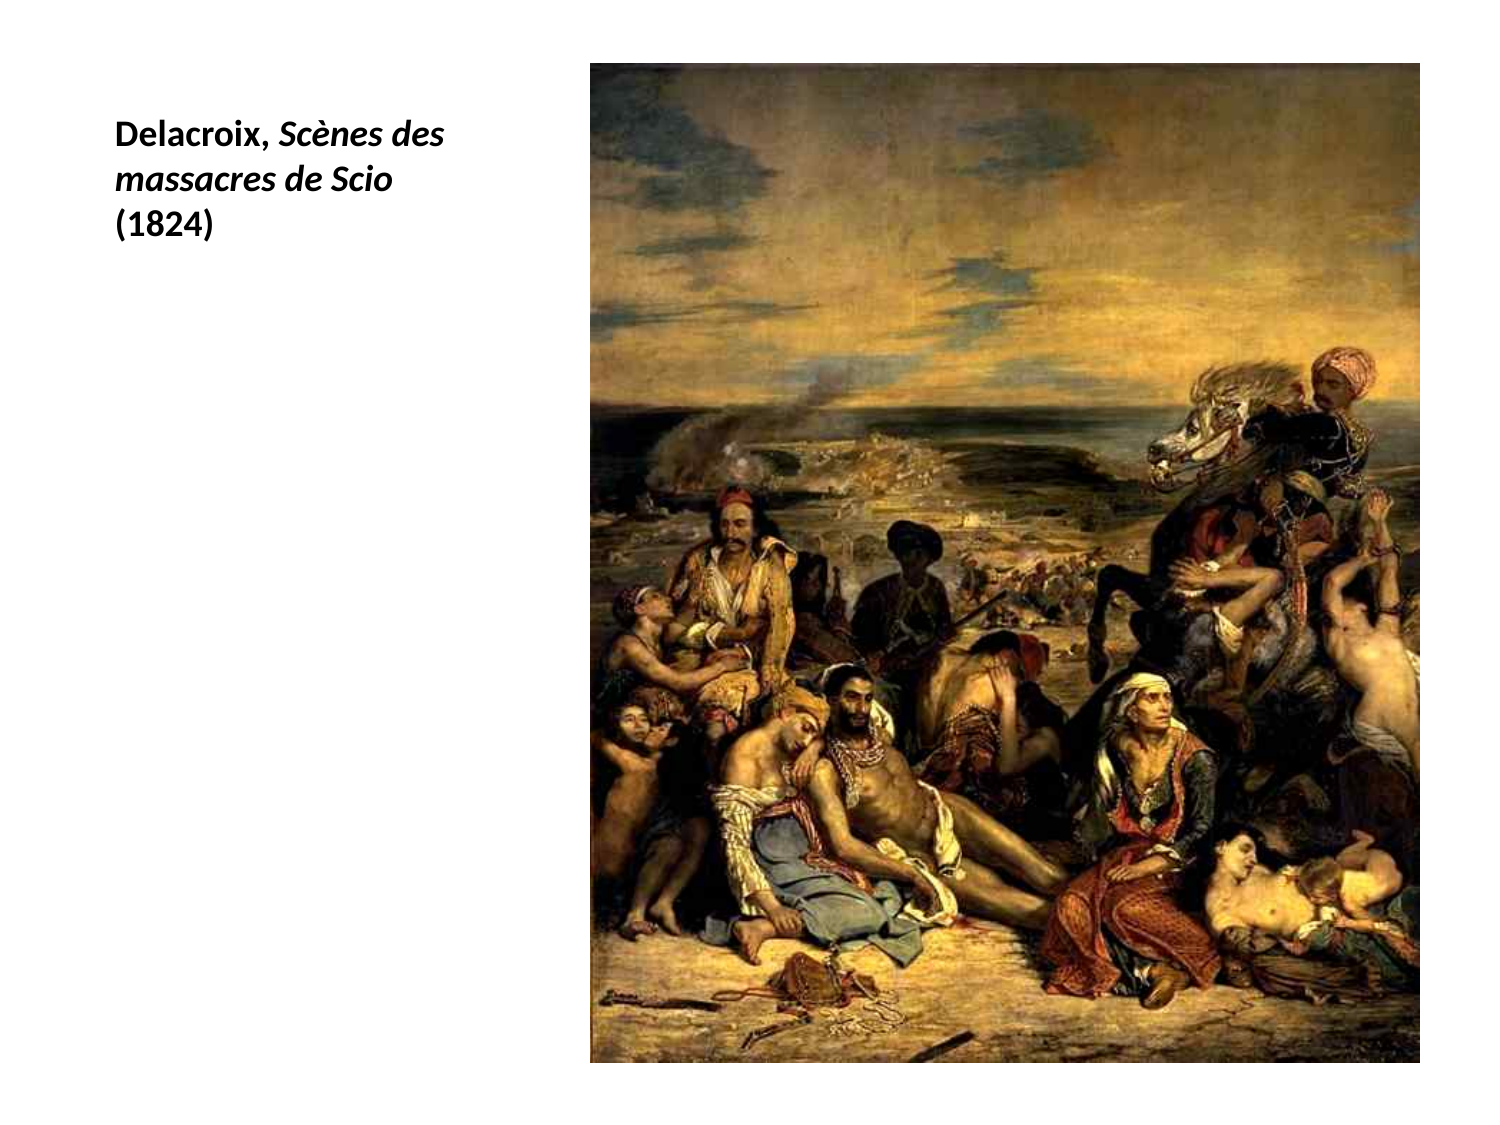

Delacroix, Scènes des massacres de Scio (1824)
#